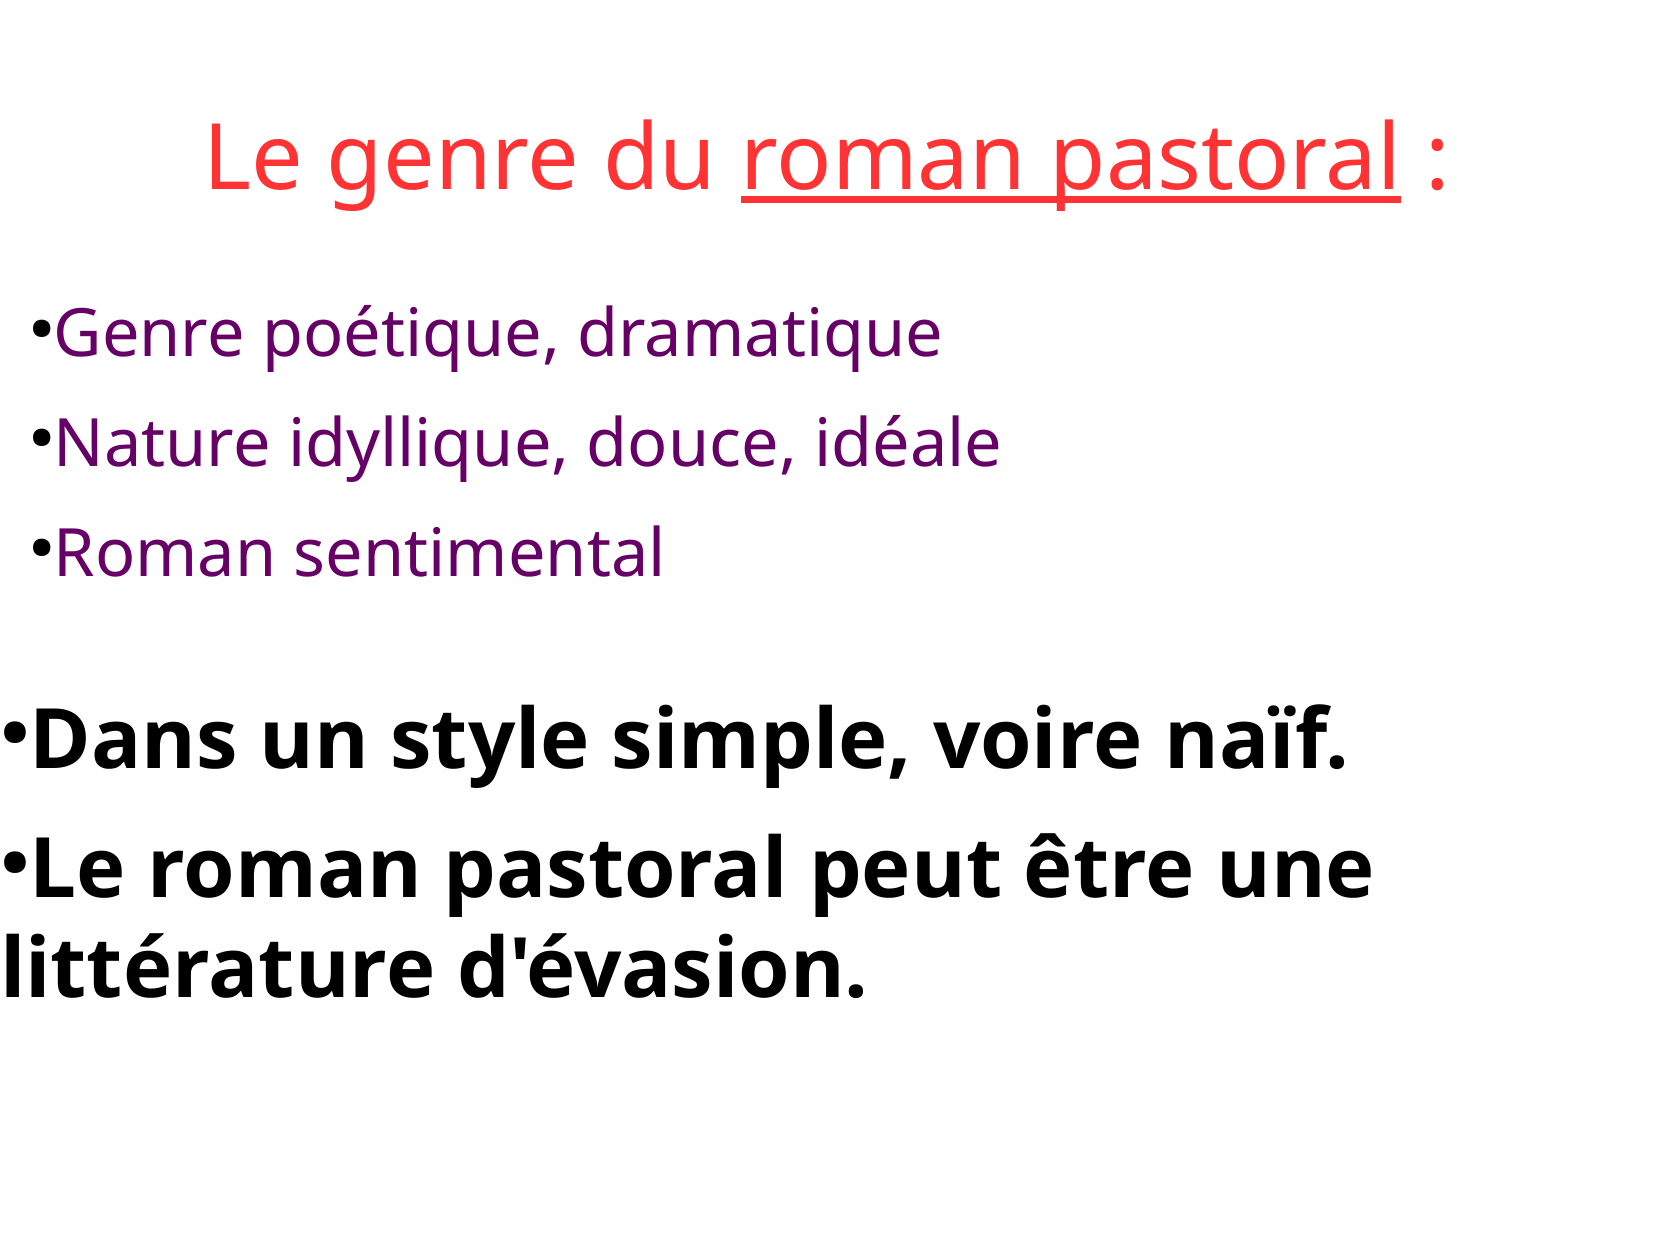

# Le genre du roman pastoral :
Genre poétique, dramatique
Nature idyllique, douce, idéale
Roman sentimental
Dans un style simple, voire naïf.
Le roman pastoral peut être une littérature d'évasion.